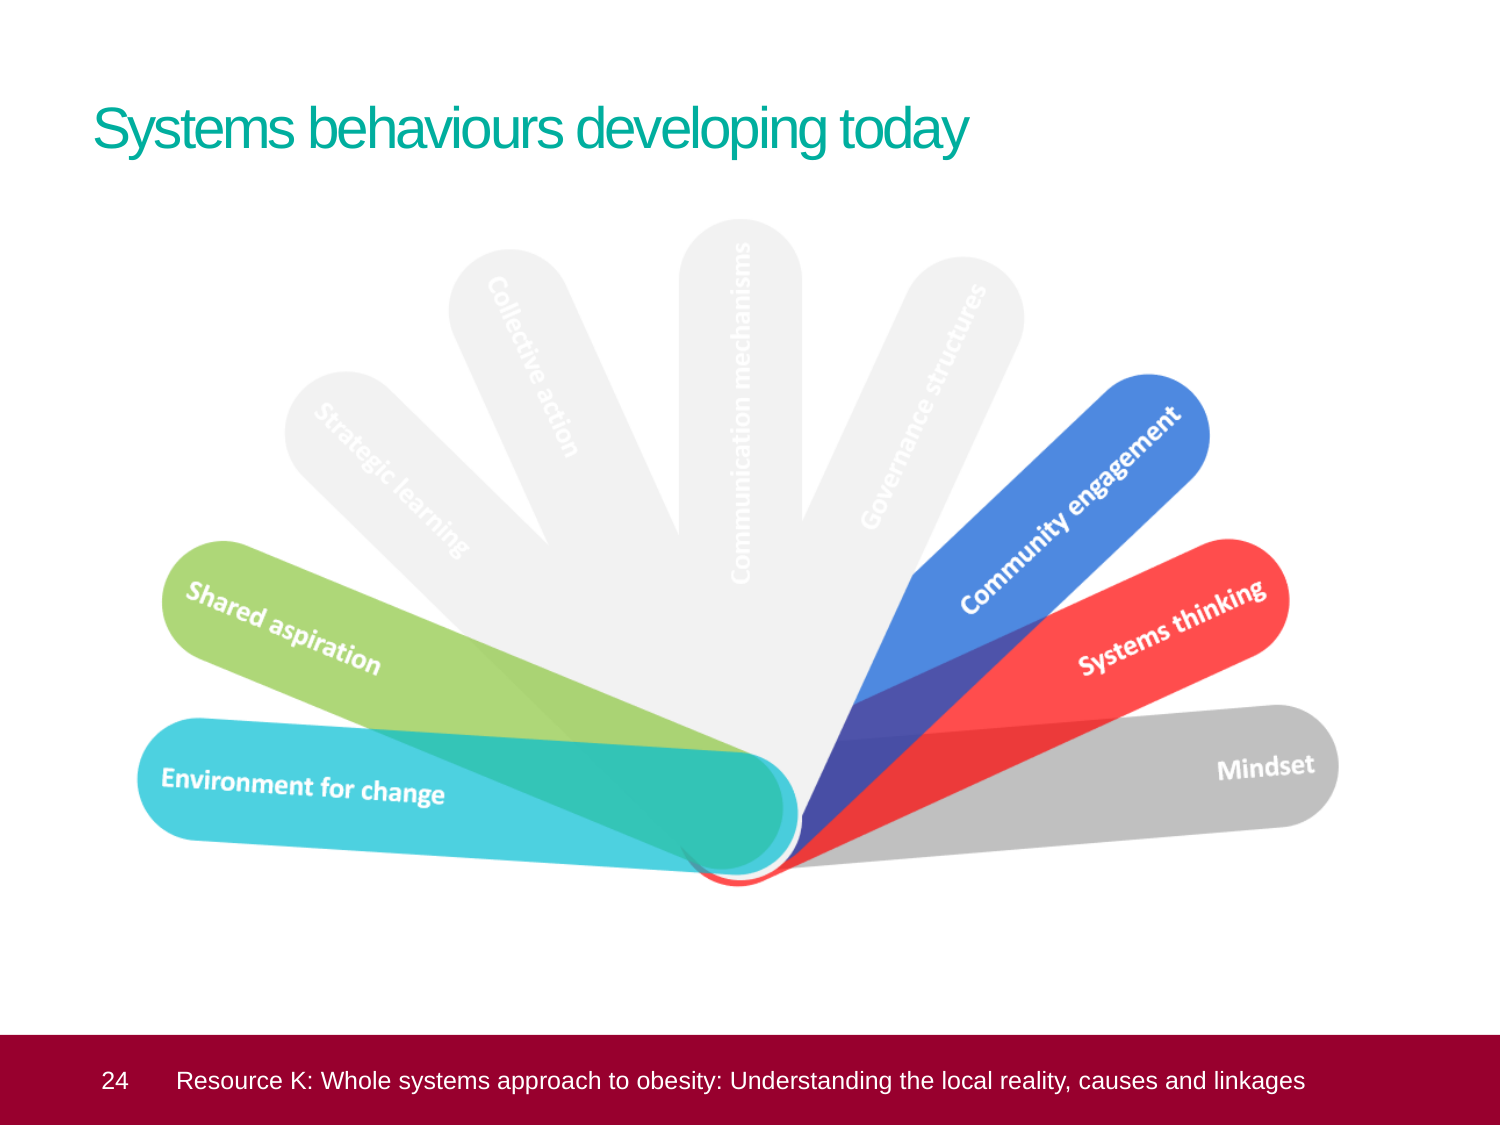

# Systems behaviours developing today
 22
Resource K: Whole systems approach to obesity: Understanding the local reality, causes and linkages